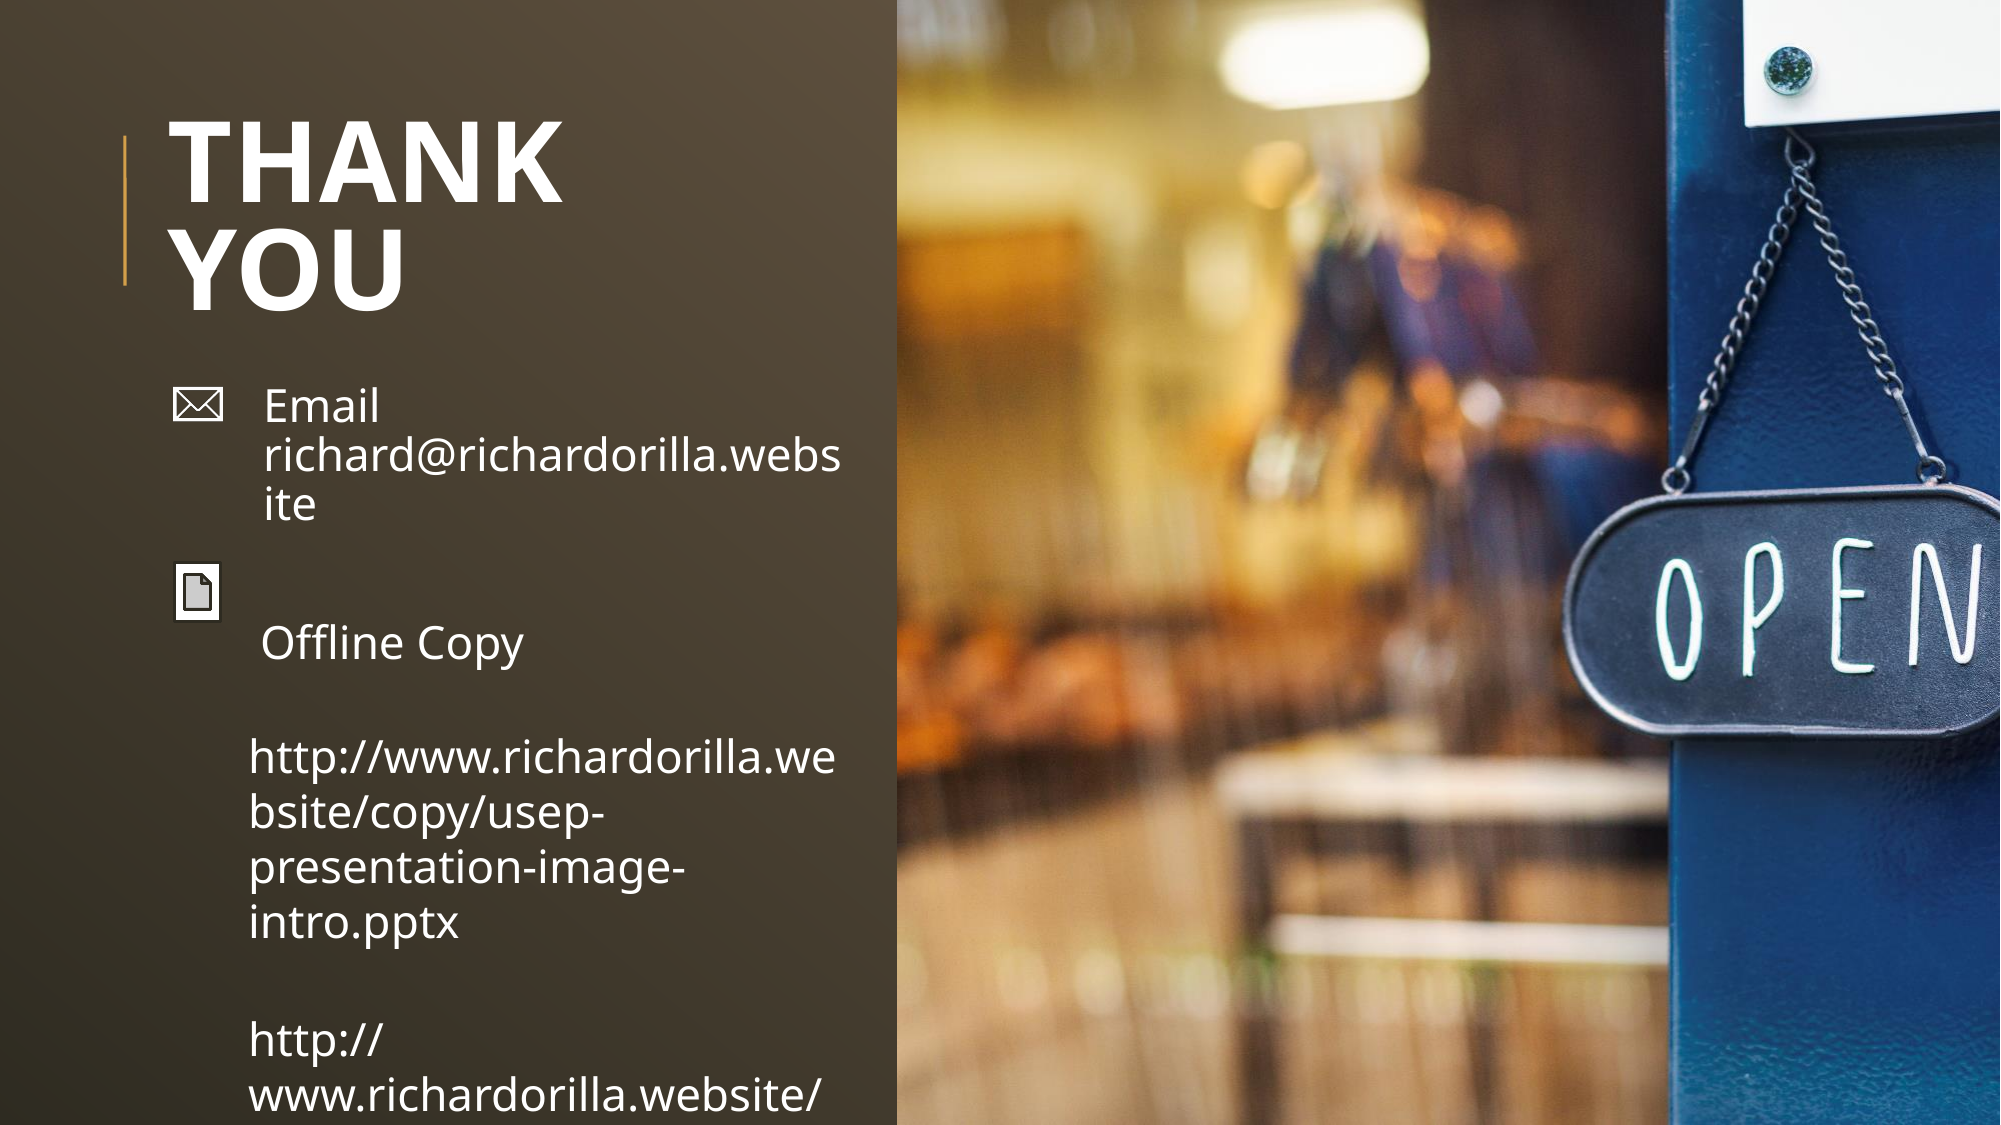

# THANK YOU
Email
richard@richardorilla.website
 Offline Copy
 http://www.richardorilla.website/copy/usep-presentation-image-intro.pptx
http://www.richardorilla.website/copy/usep-presentation-image-intro.odp